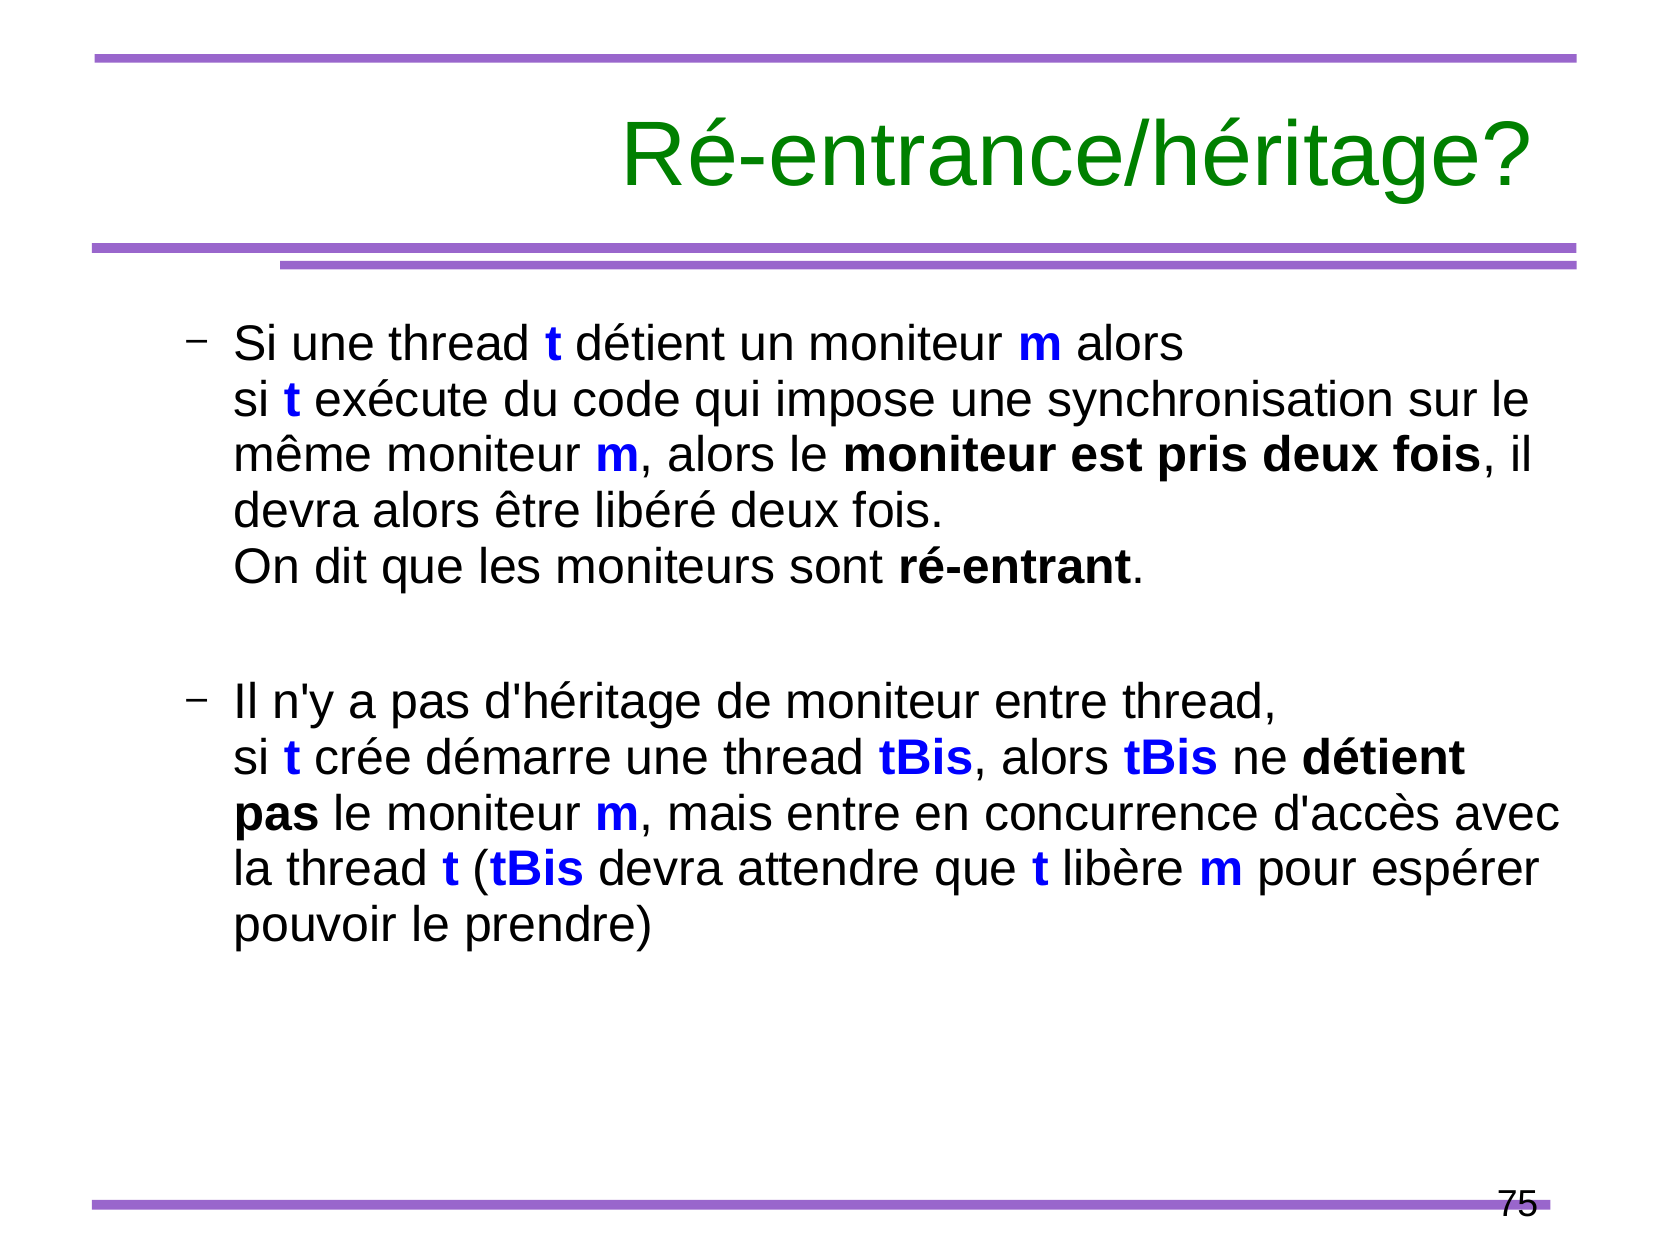

# Ré-entrance/héritage?
Si une thread t détient un moniteur m alors
si t exécute du code qui impose une synchronisation sur le même moniteur m, alors le moniteur est pris deux fois, il devra alors être libéré deux fois.
On dit que les moniteurs sont ré-entrant.
Il n'y a pas d'héritage de moniteur entre thread,
si t crée démarre une thread tBis, alors tBis ne détient pas le moniteur m, mais entre en concurrence d'accès avec la thread t (tBis devra attendre que t libère m pour espérer pouvoir le prendre)